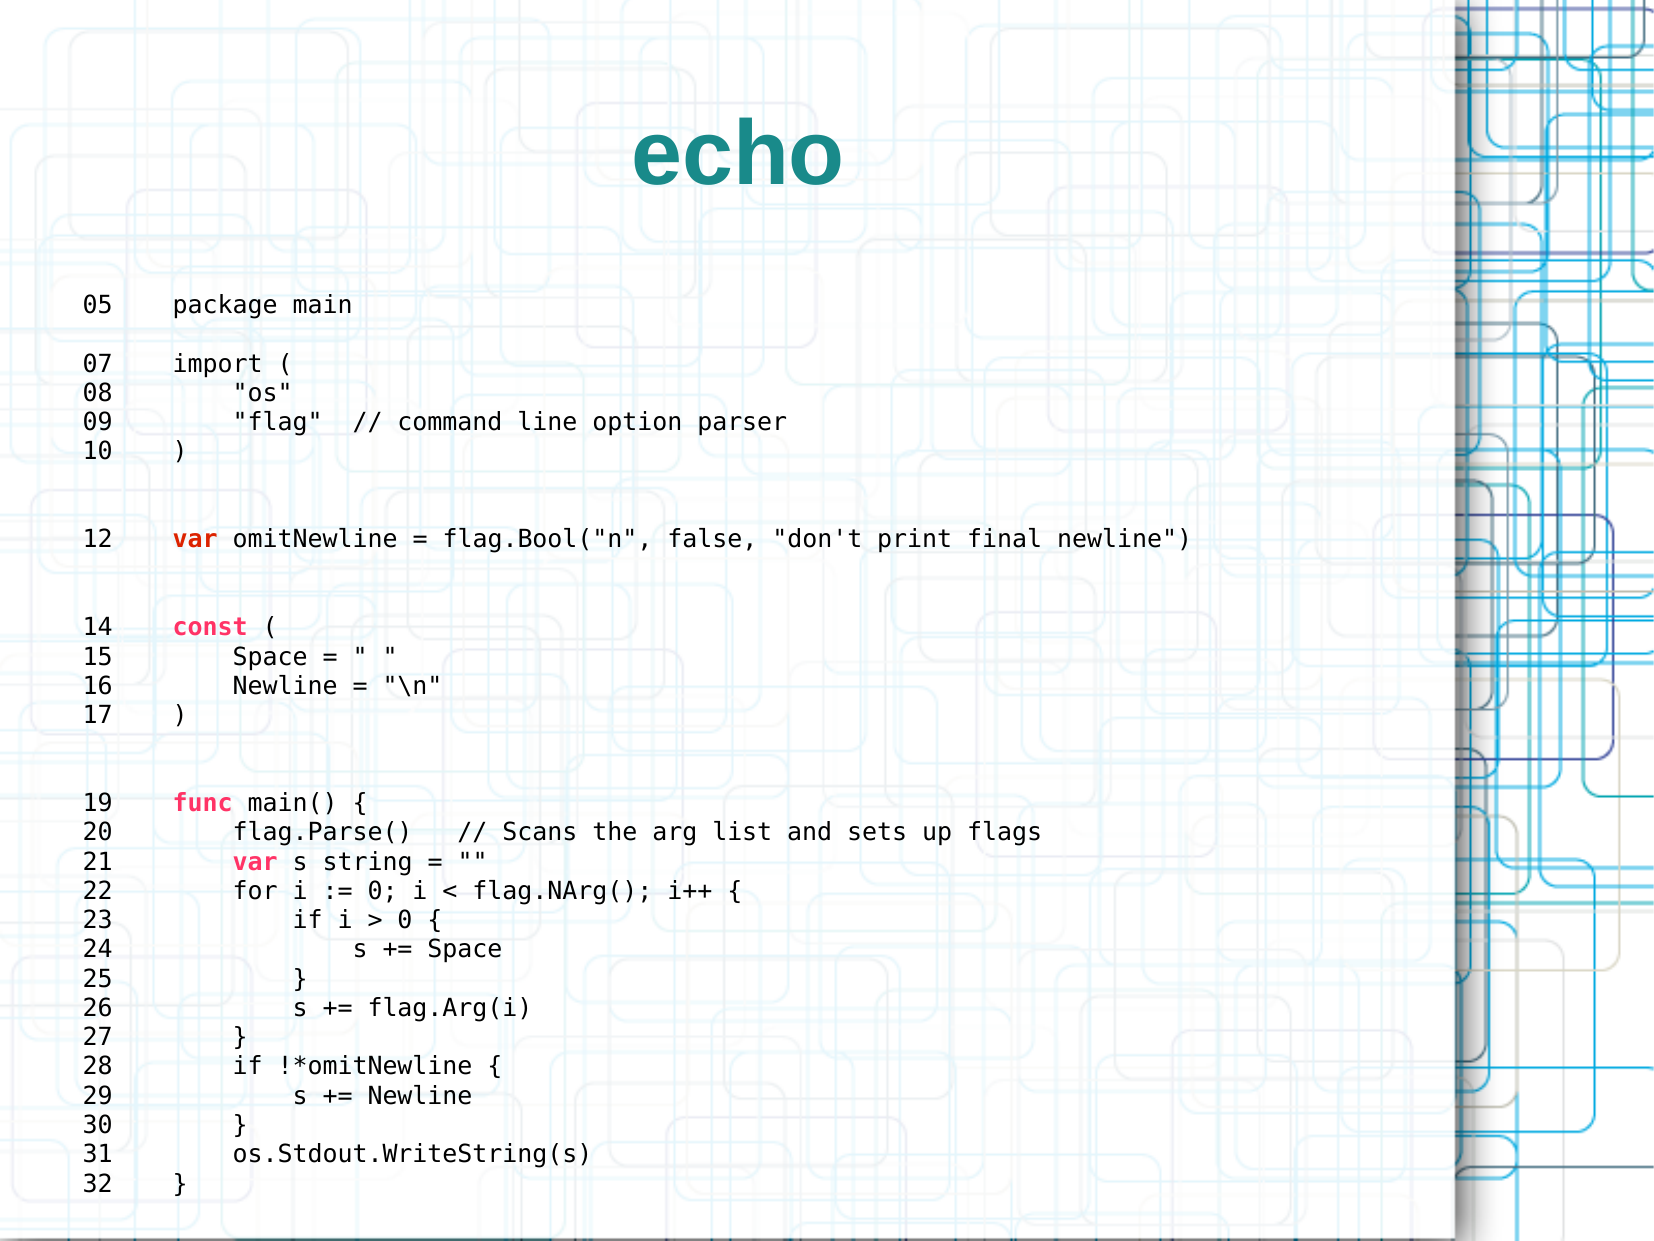

# echo
05 package main
07 import (
08 "os"
09 "flag" // command line option parser
10 )
12 var omitNewline = flag.Bool("n", false, "don't print final newline")
14 const (
15 Space = " "
16 Newline = "\n"
17 )
19 func main() {
20 flag.Parse() // Scans the arg list and sets up flags
21 var s string = ""
22 for i := 0; i < flag.NArg(); i++ {
23 if i > 0 {
24 s += Space
25 }
26 s += flag.Arg(i)
27 }
28 if !*omitNewline {
29 s += Newline
30 }
31 os.Stdout.WriteString(s)
32 }